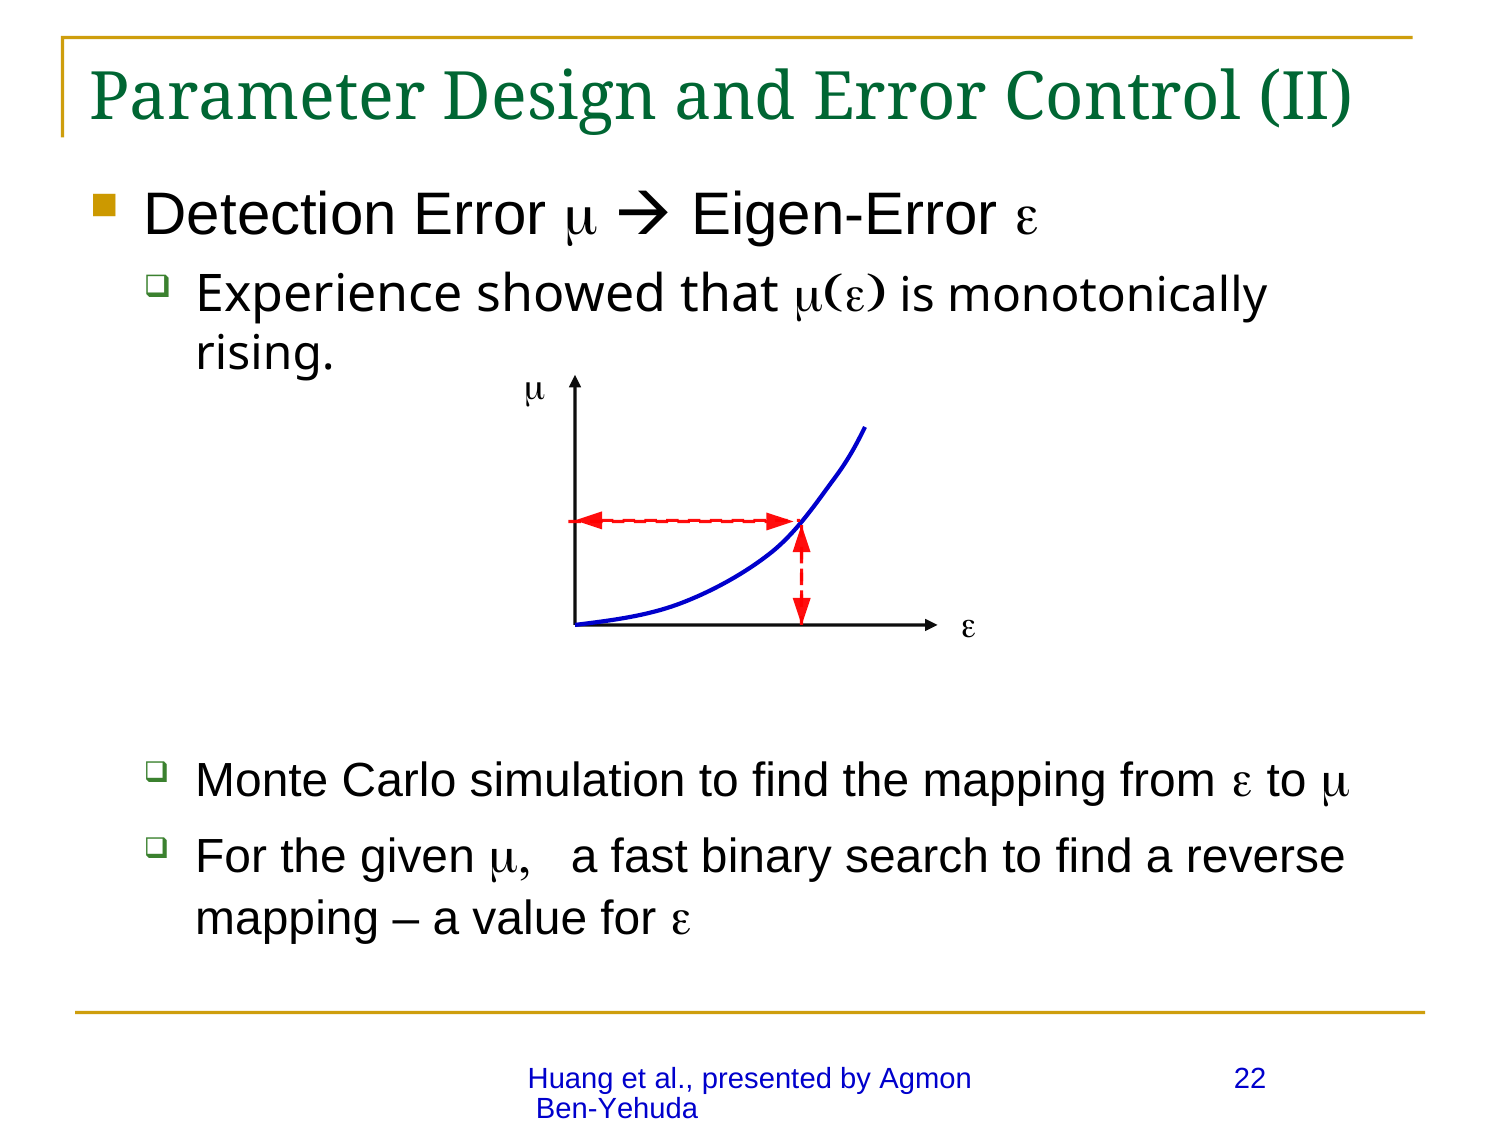

# Parameter Design and Error Control (II)
Detection Error   Eigen-Error 
Experience showed that () is monotonically rising.
Monte Carlo simulation to find the mapping from  to 
For the given  a fast binary search to find a reverse mapping – a value for 


Huang et al., presented by Agmon Ben-Yehuda
22